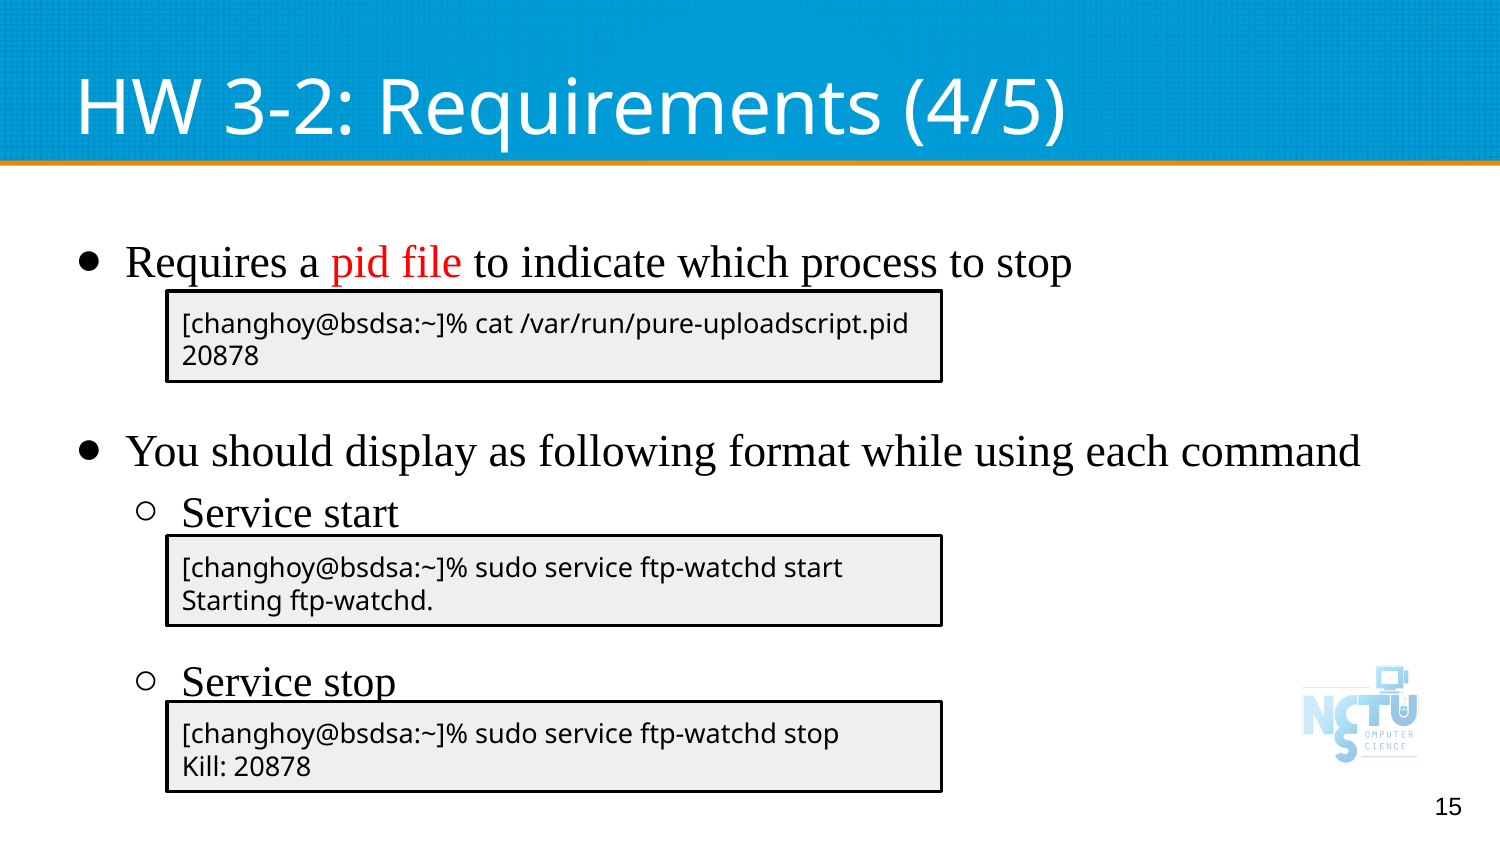

# HW 3-2: Requirements (4/5)
Requires a pid file to indicate which process to stop
You should display as following format while using each command
Service start
Service stop
[changhoy@bsdsa:~]% cat /var/run/pure-uploadscript.pid
20878
[changhoy@bsdsa:~]% sudo service ftp-watchd start
Starting ftp-watchd.
[changhoy@bsdsa:~]% sudo service ftp-watchd stop
Kill: 20878